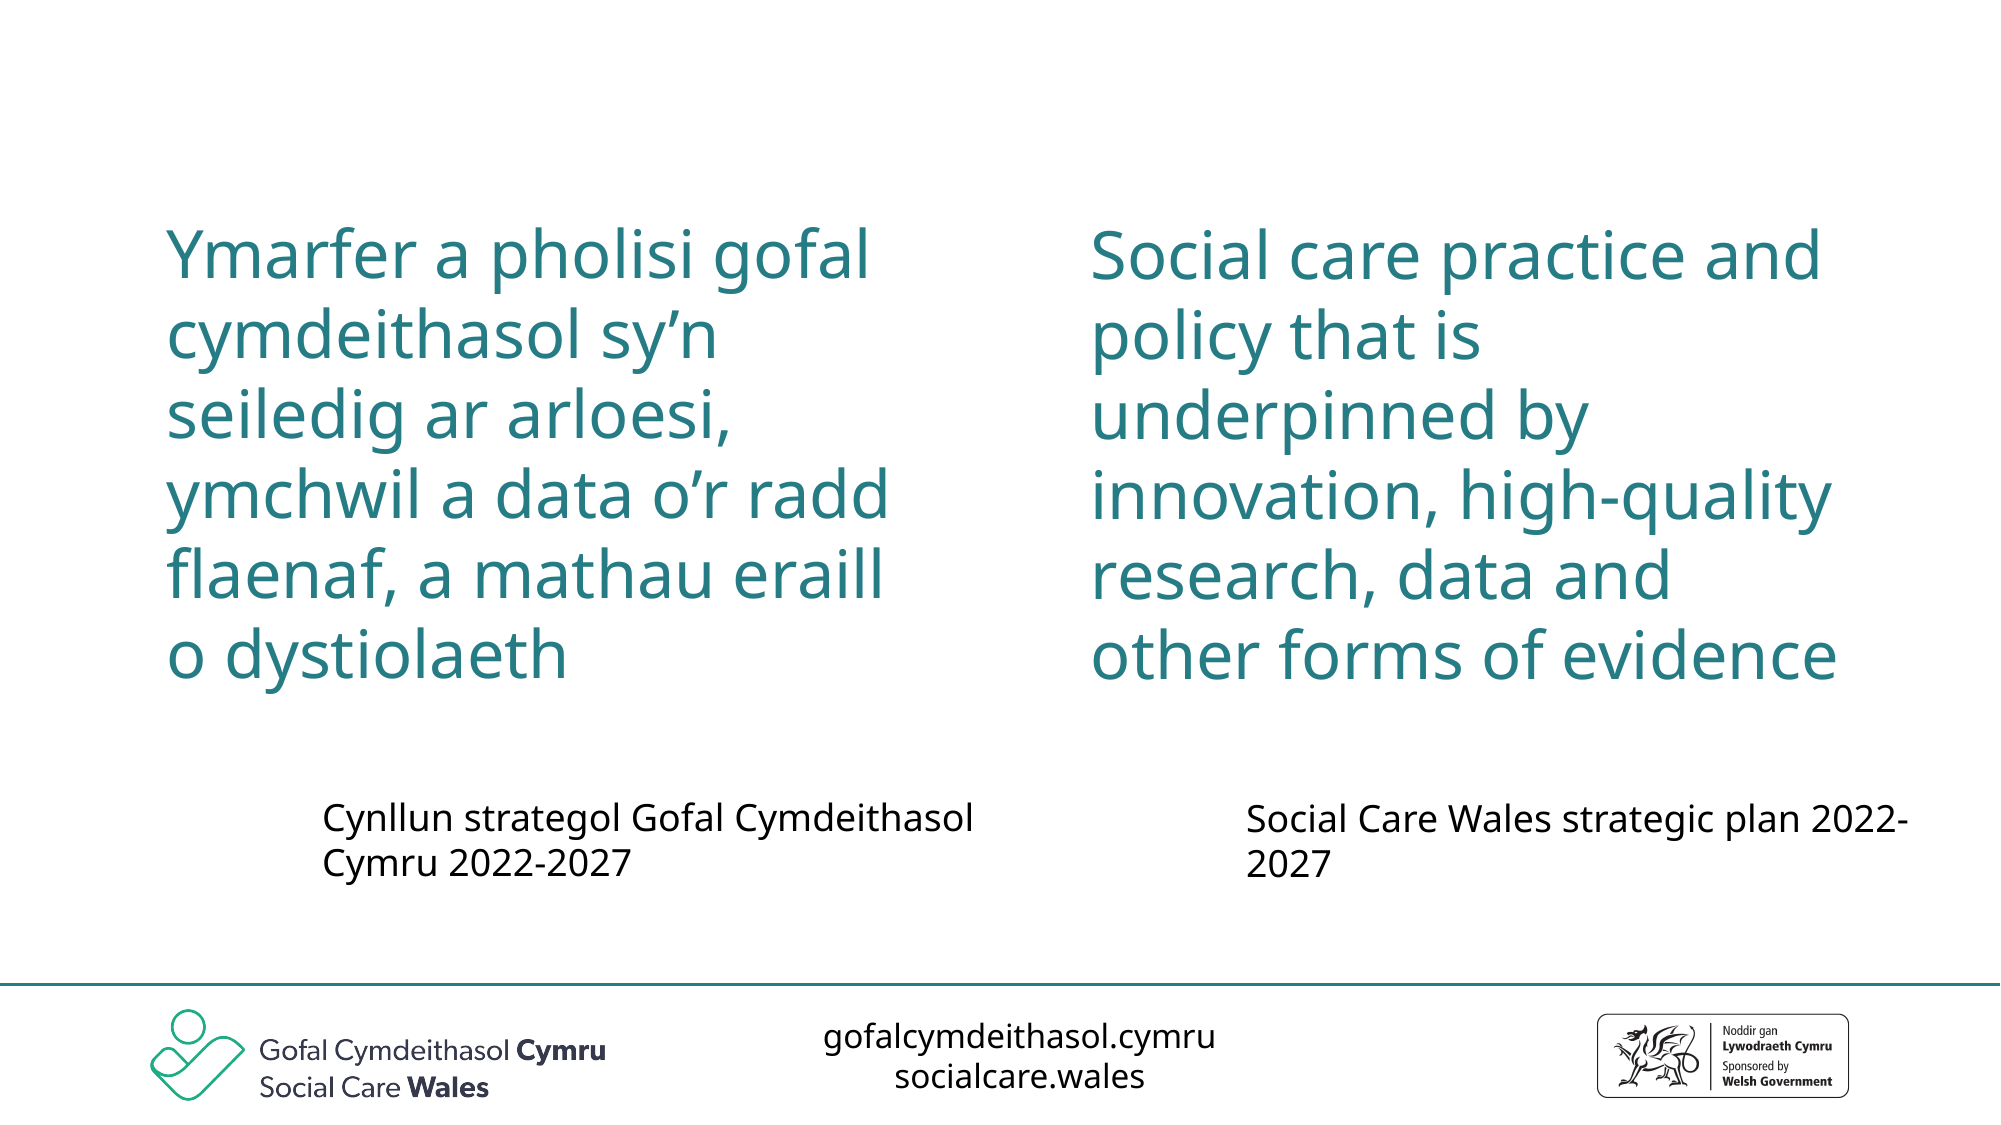

Ymarfer a pholisi gofal cymdeithasol sy’n seiledig ar arloesi, ymchwil a data o’r radd flaenaf, a mathau eraill o dystiolaeth
Social care practice and policy that is underpinned by innovation, high-quality research, data and other forms of evidence
Cynllun strategol Gofal Cymdeithasol Cymru 2022-2027
Social Care Wales strategic plan 2022-2027